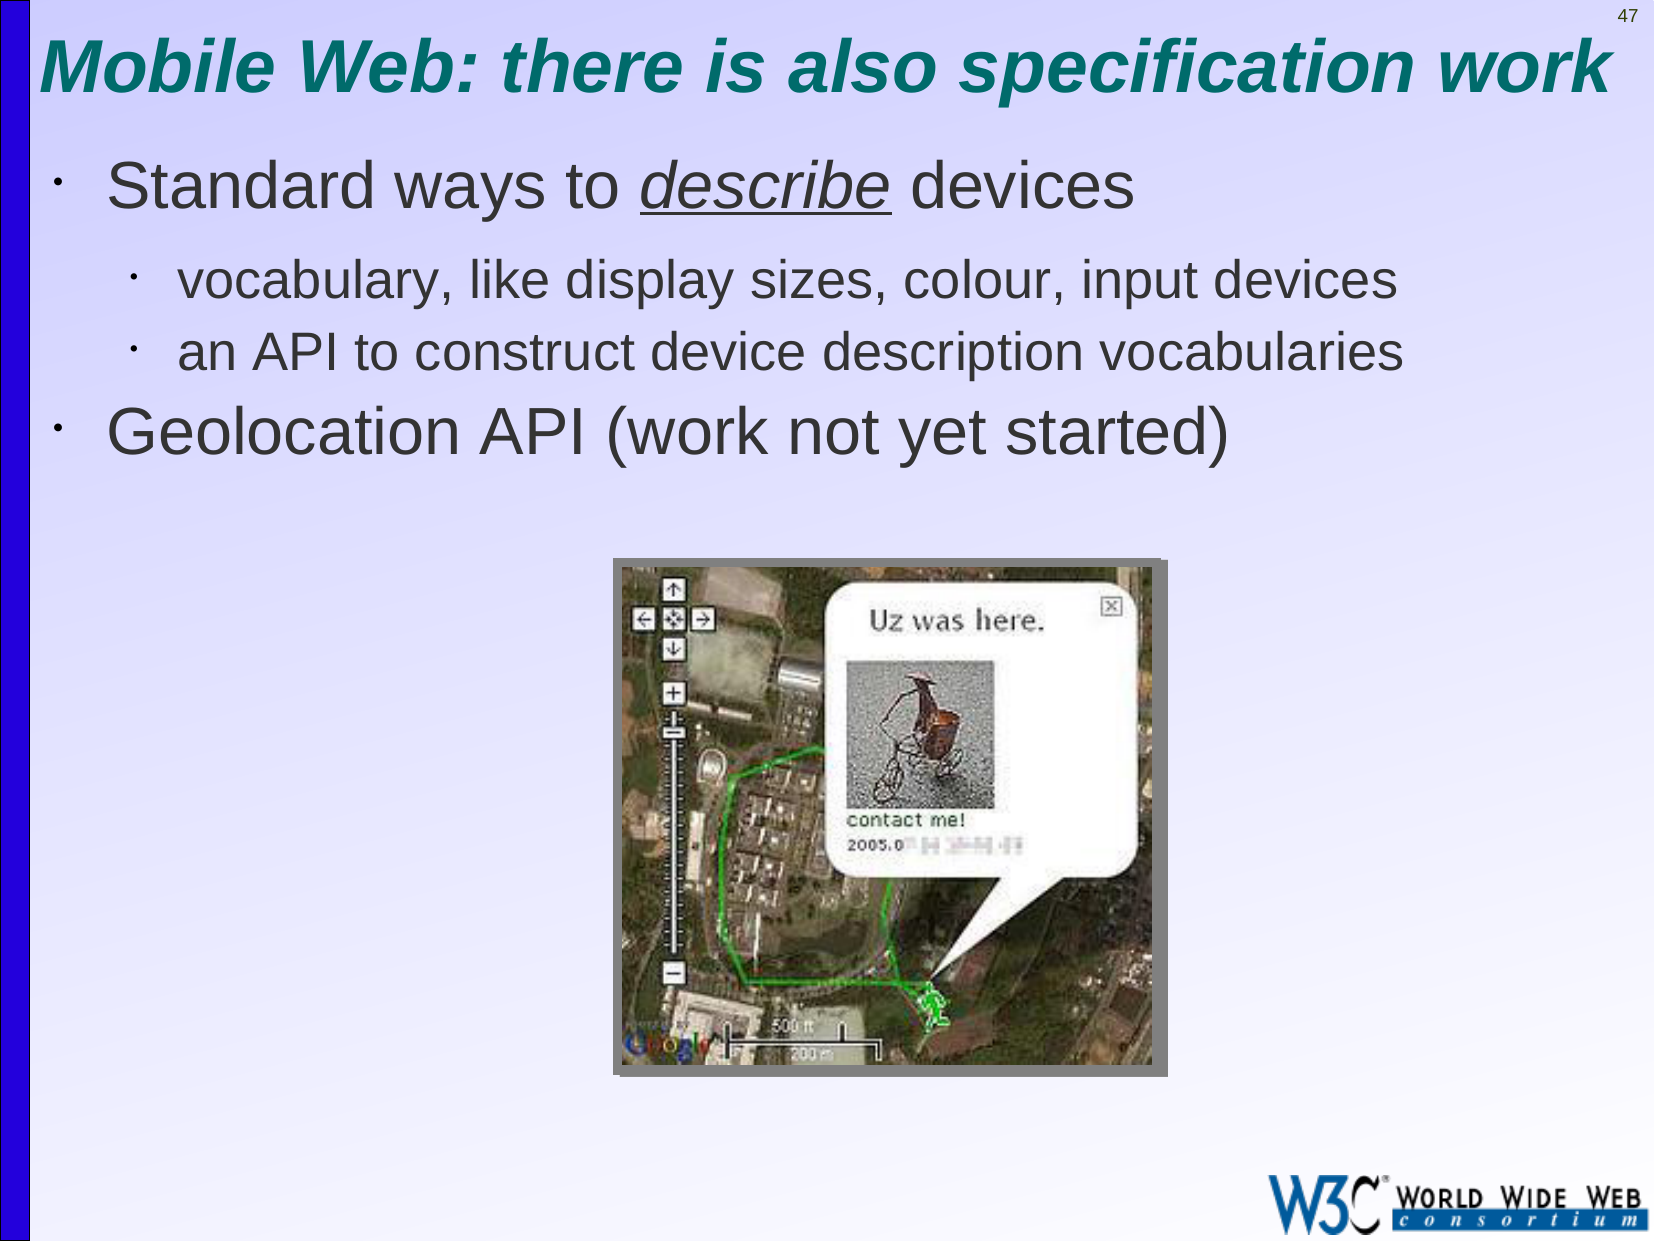

# Mobile Web: there is also specification work
Standard ways to describe devices
vocabulary, like display sizes, colour, input devices
an API to construct device description vocabularies
Geolocation API (work not yet started)